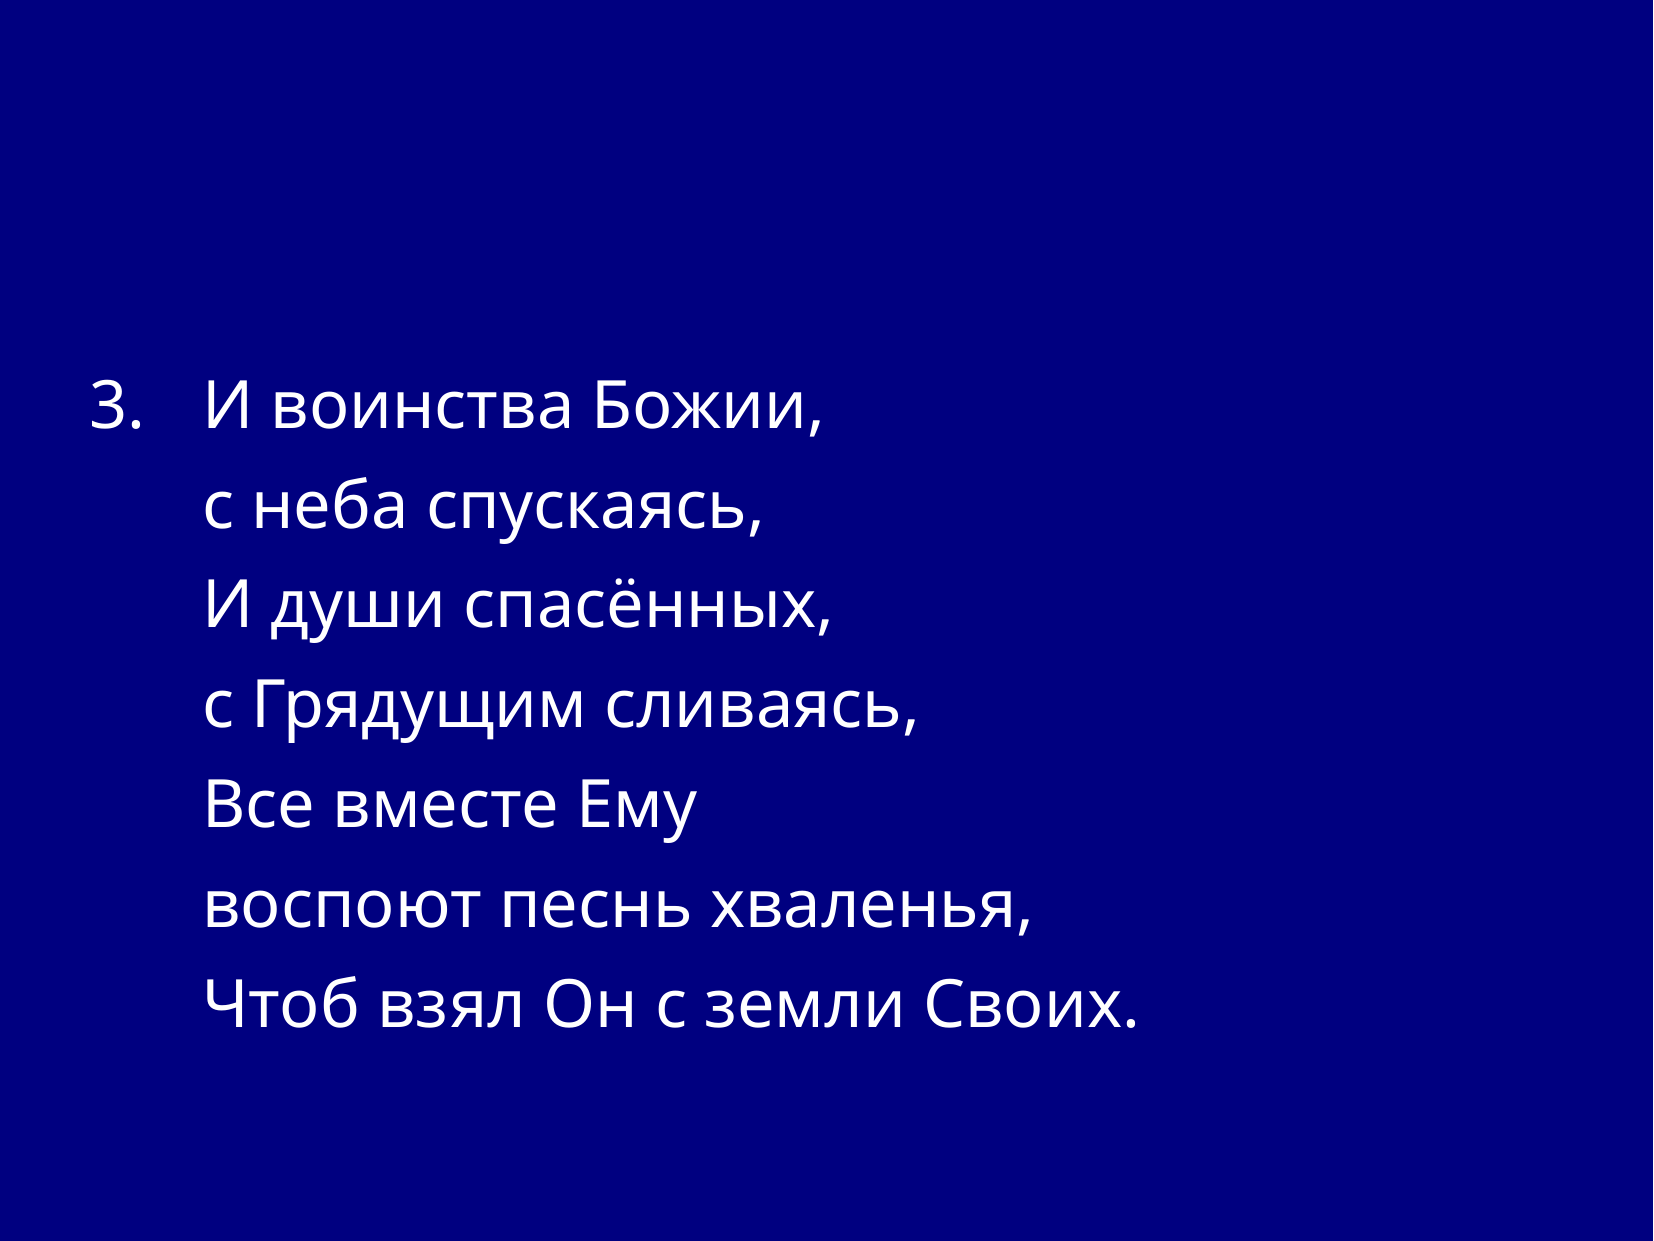

3.	И воинства Божии,
	с неба спускаясь,
	И души спасённых,
	с Грядущим сливаясь,
	Все вместе Ему
	воспоют песнь хваленья,
	Чтоб взял Он с земли Своих.